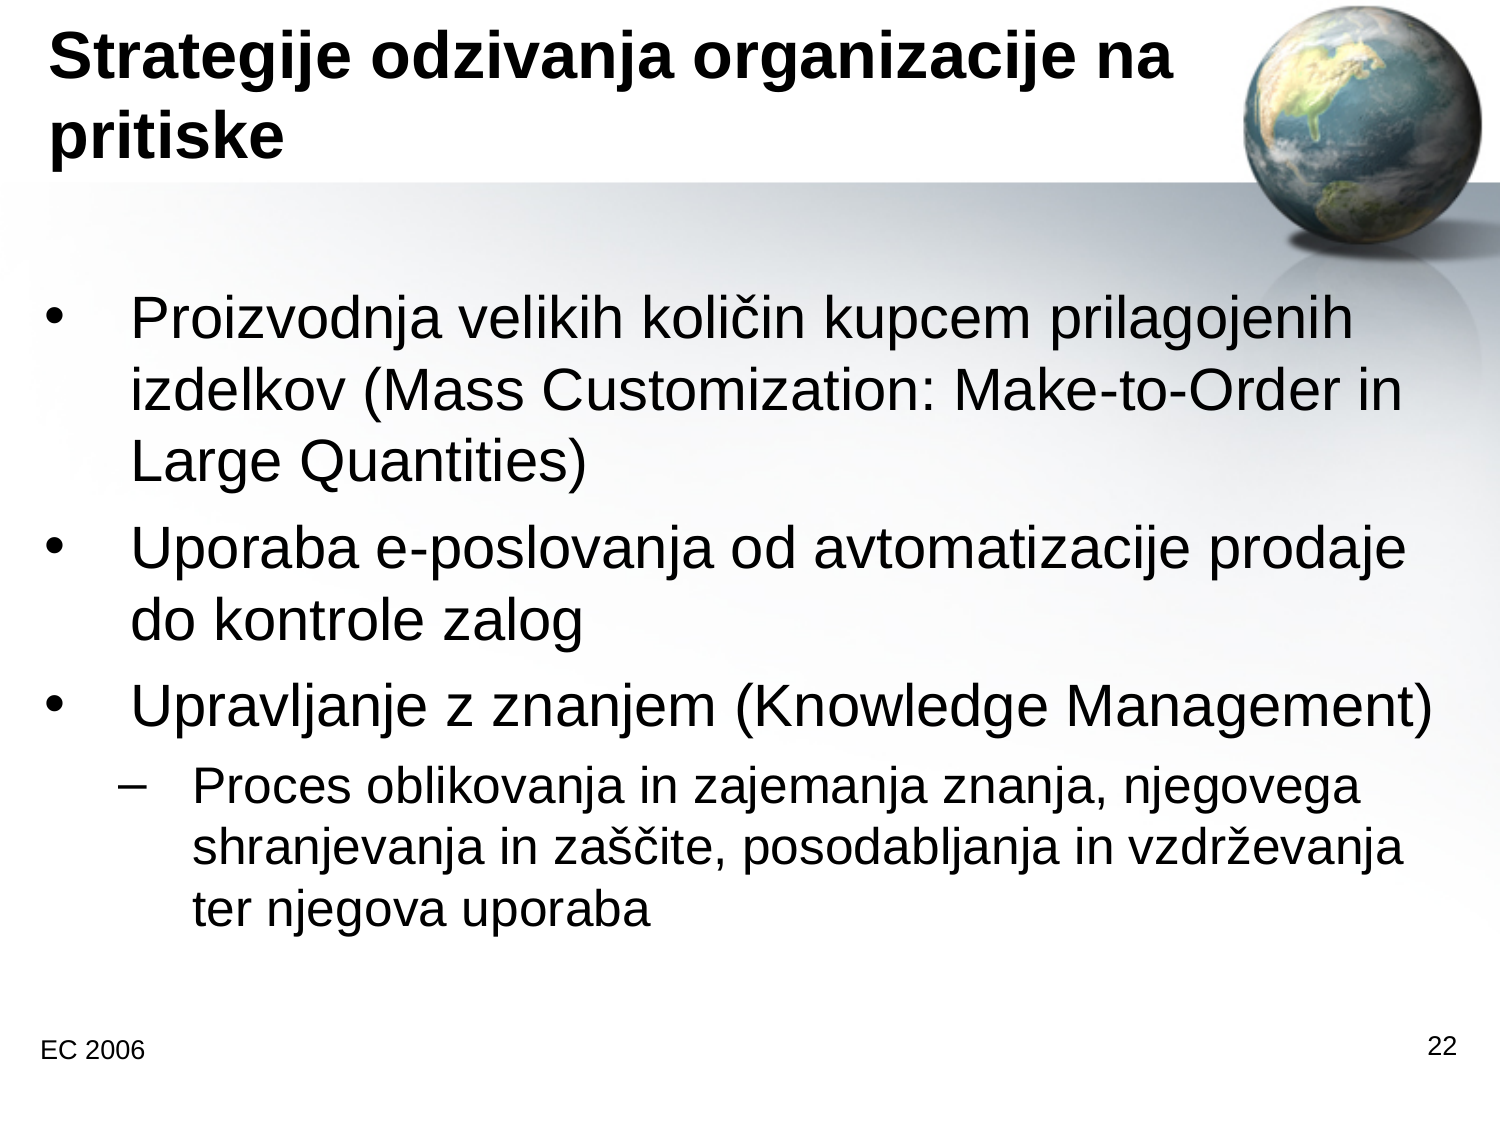

# Strategije odzivanja organizacije na pritiske
Proizvodnja velikih količin kupcem prilagojenih izdelkov (Mass Customization: Make-to-Order in Large Quantities)
Uporaba e-poslovanja od avtomatizacije prodaje do kontrole zalog
Upravljanje z znanjem (Knowledge Management)
Proces oblikovanja in zajemanja znanja, njegovega shranjevanja in zaščite, posodabljanja in vzdrževanja ter njegova uporaba
EC 2006